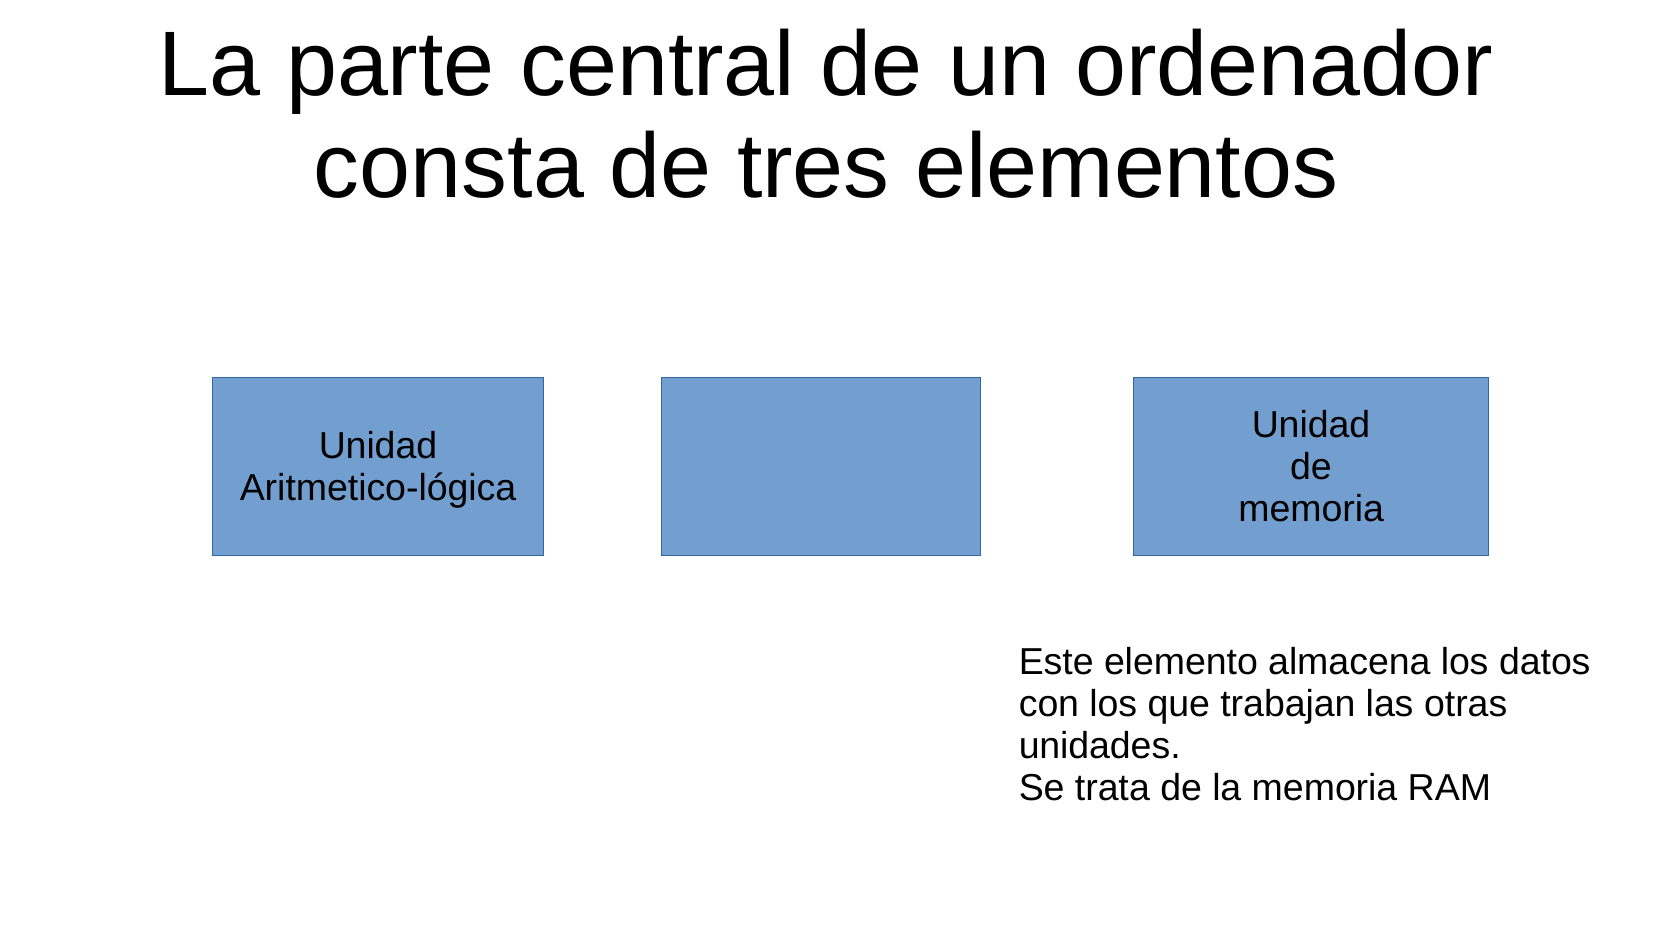

# La parte central de un ordenador consta de tres elementos
Unidad
de
control
Unidad
Aritmetico-lógica
Unidad
de
memoria
Este elemento almacena los datos con los que trabajan las otras unidades.
Se trata de la memoria RAM